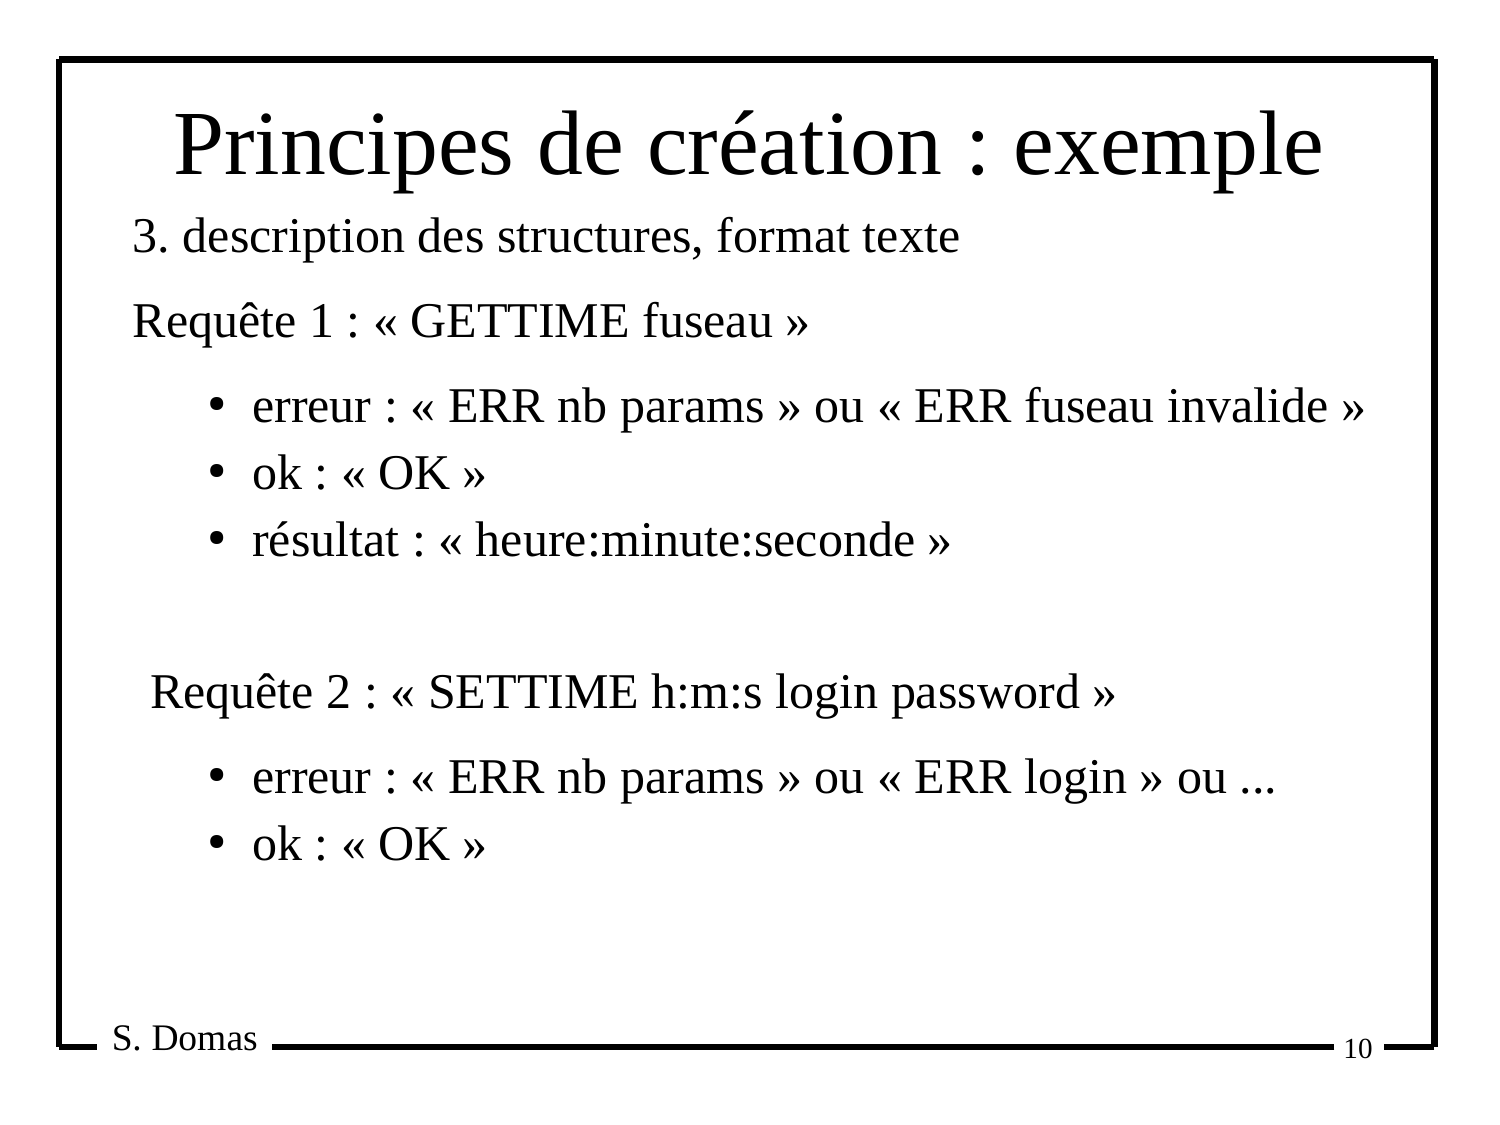

# Principes de création : exemple
S. Domas
3. description des structures, format texte
Requête 1 : « GETTIME fuseau »
erreur : « ERR nb params » ou « ERR fuseau invalide »
ok : « OK »
résultat : « heure:minute:seconde »
Requête 2 : « SETTIME h:m:s login password »
erreur : « ERR nb params » ou « ERR login » ou ...
ok : « OK »
10